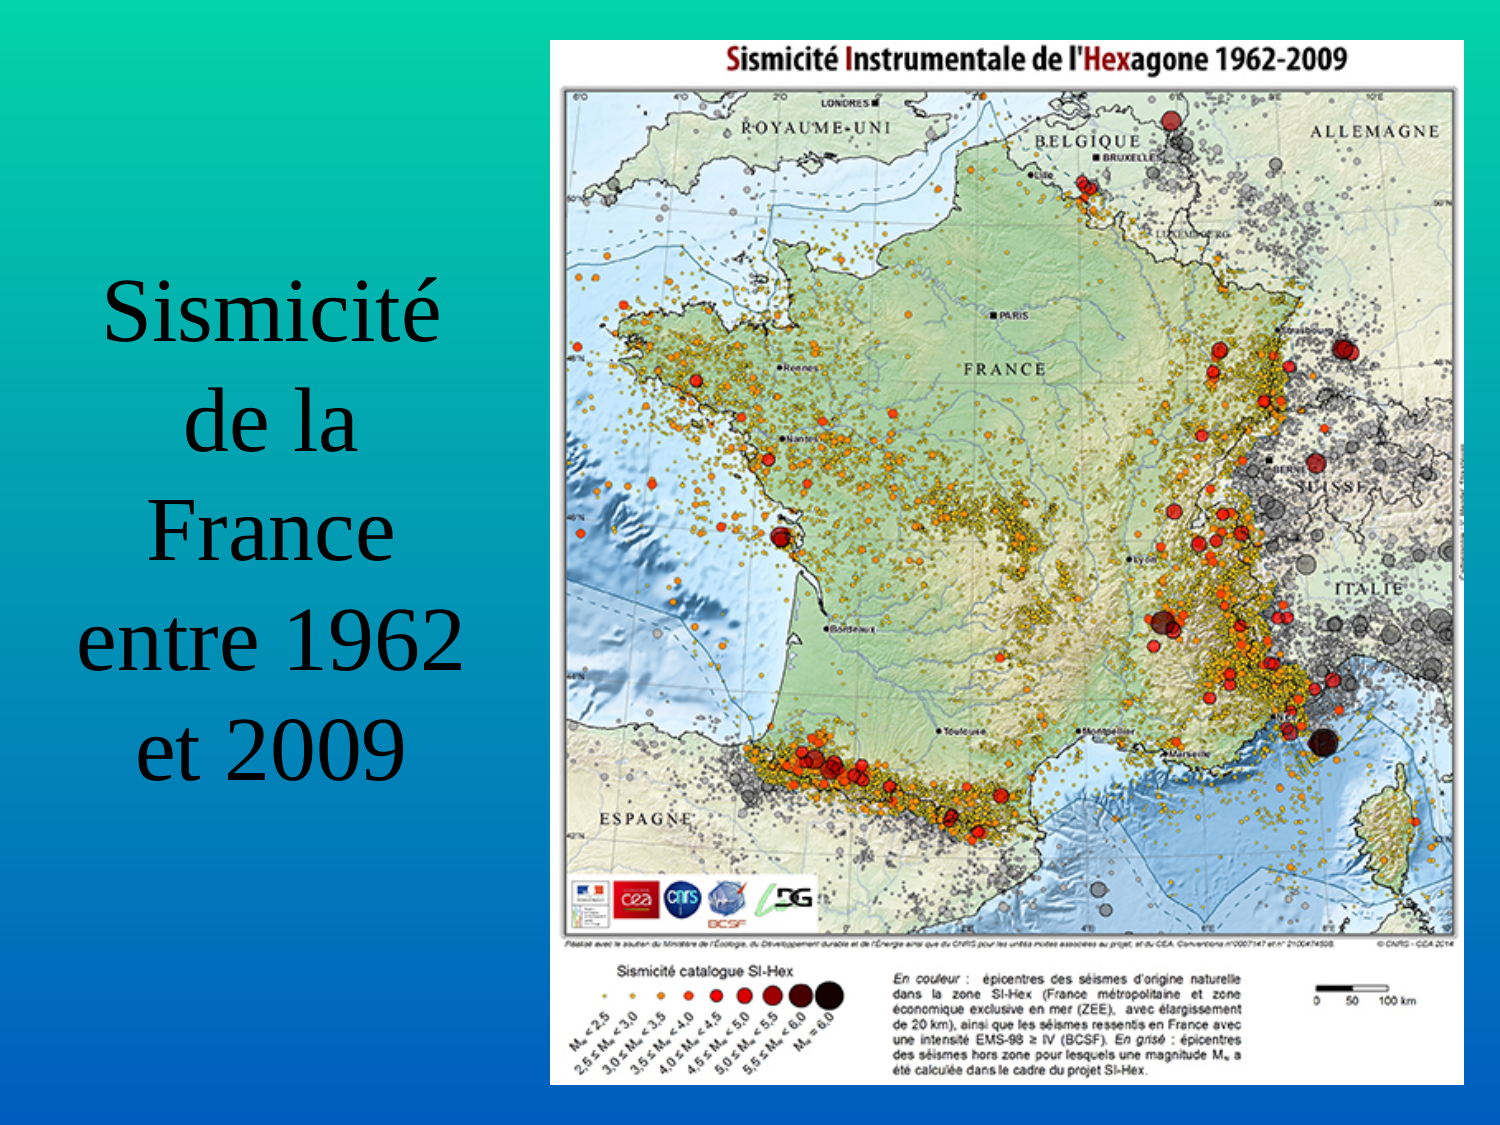

Sismicité de la France entre 1962 et 2009